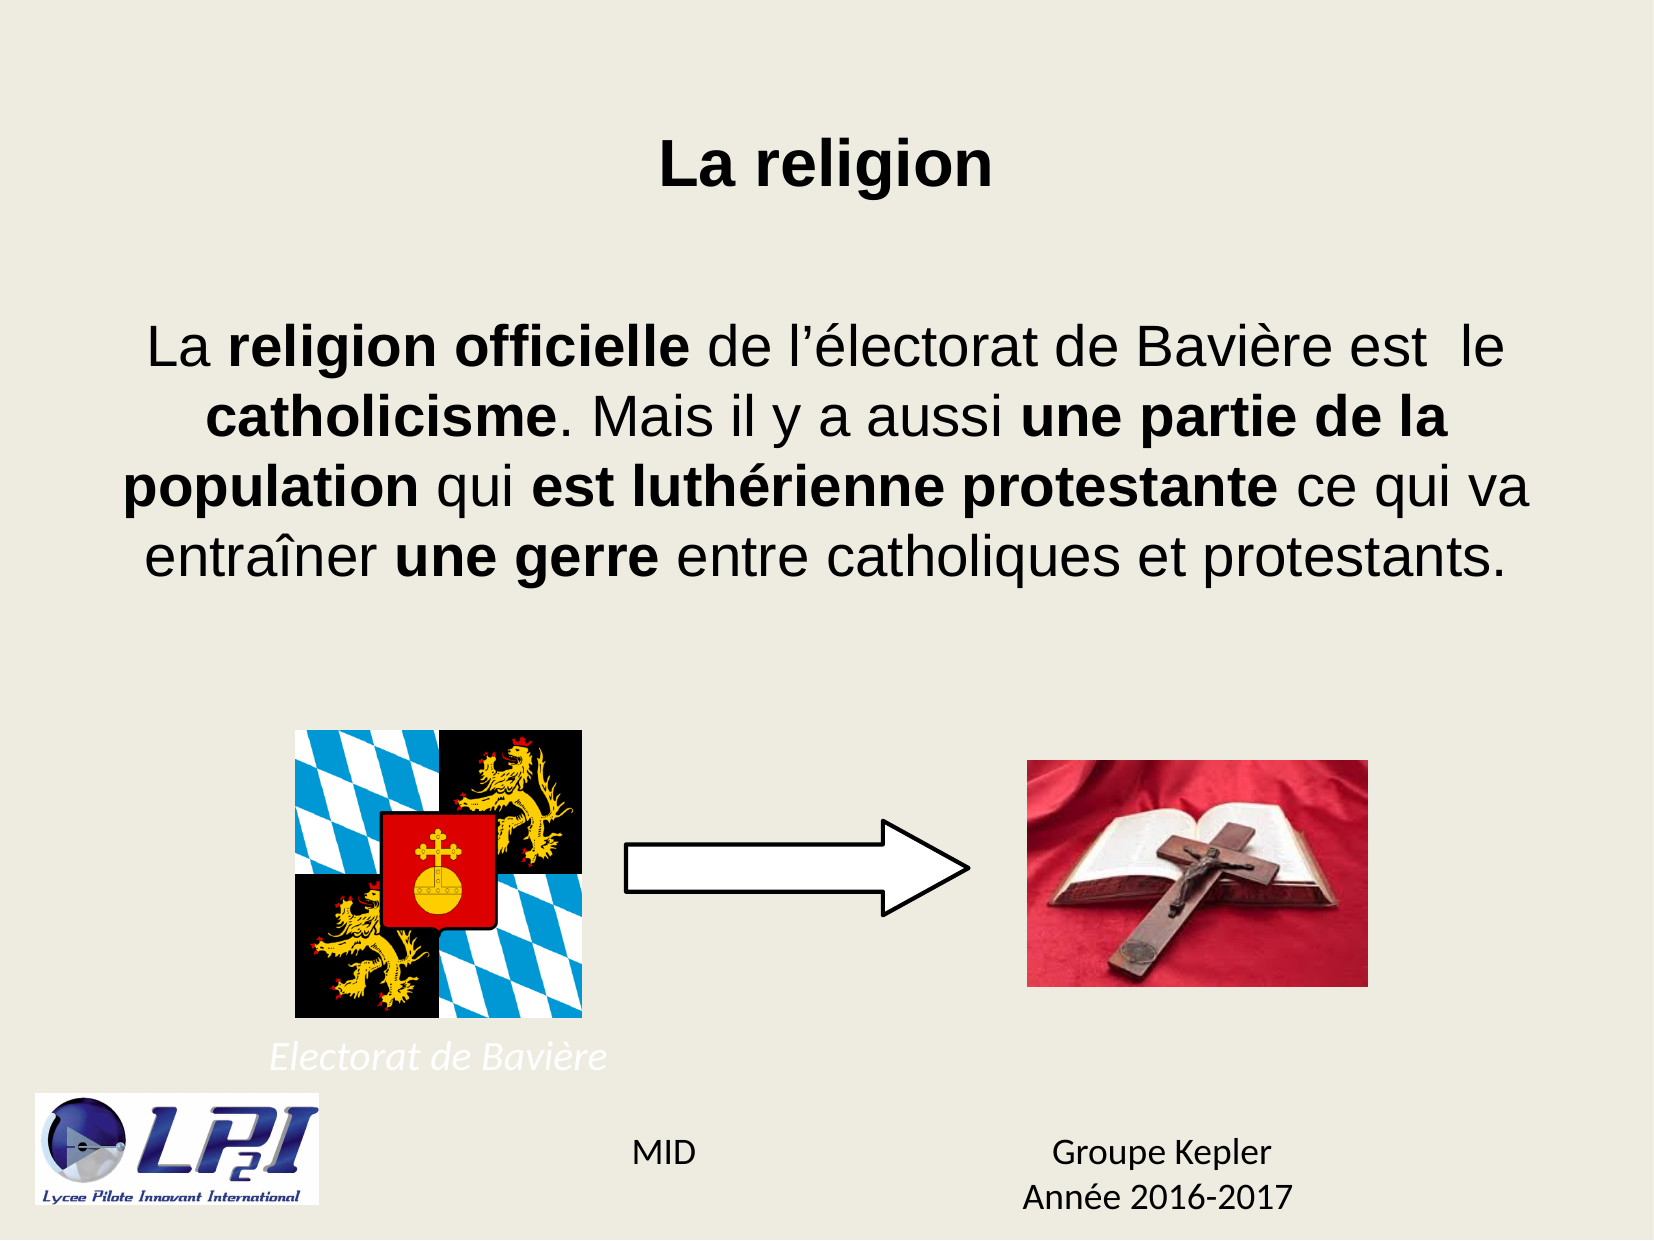

La religion officielle de l’électorat de Bavière est le catholicisme. Mais il y a aussi une partie de la population qui est luthérienne protestante ce qui va entraîner une gerre entre catholiques et protestants.
# La religion
Electorat de Bavière
 MID Groupe Kepler
 Année 2016-2017